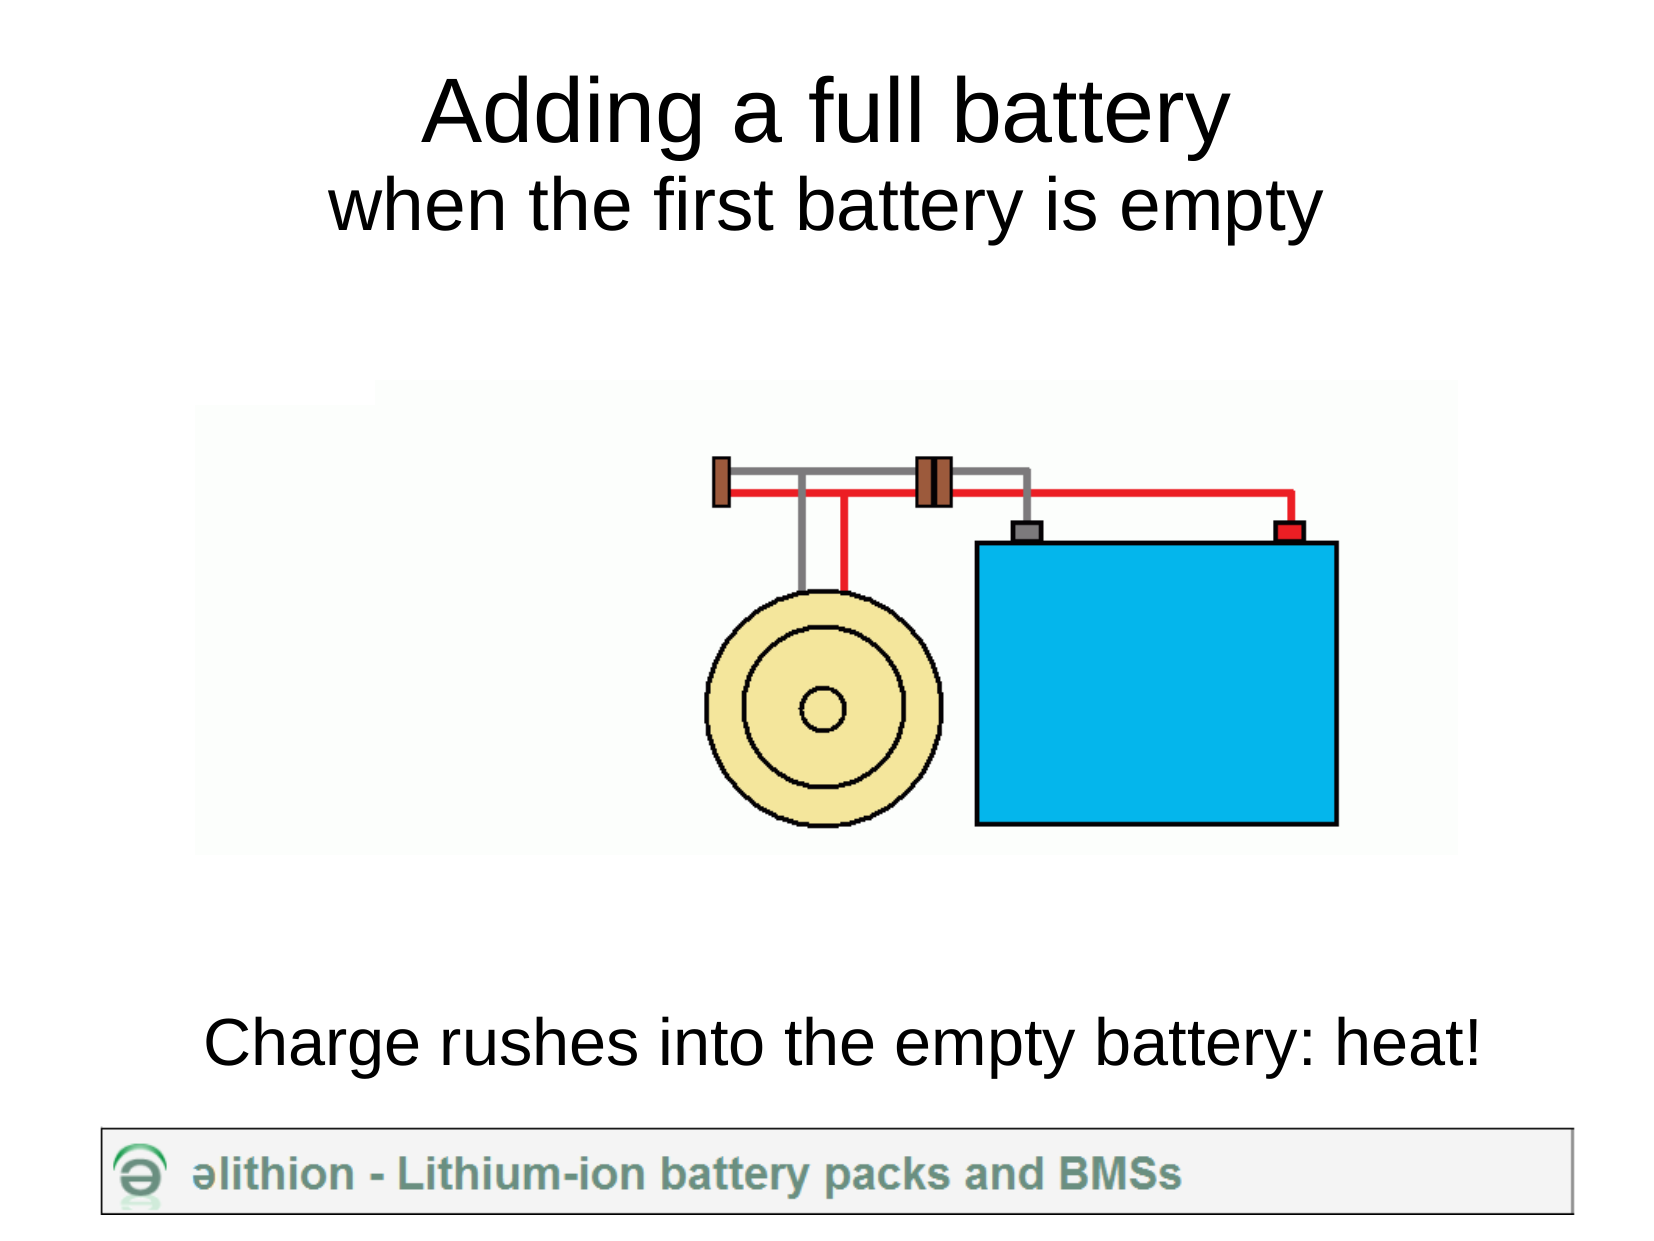

# Adding a full battery when the first battery is empty
Charge rushes into the empty battery: heat!